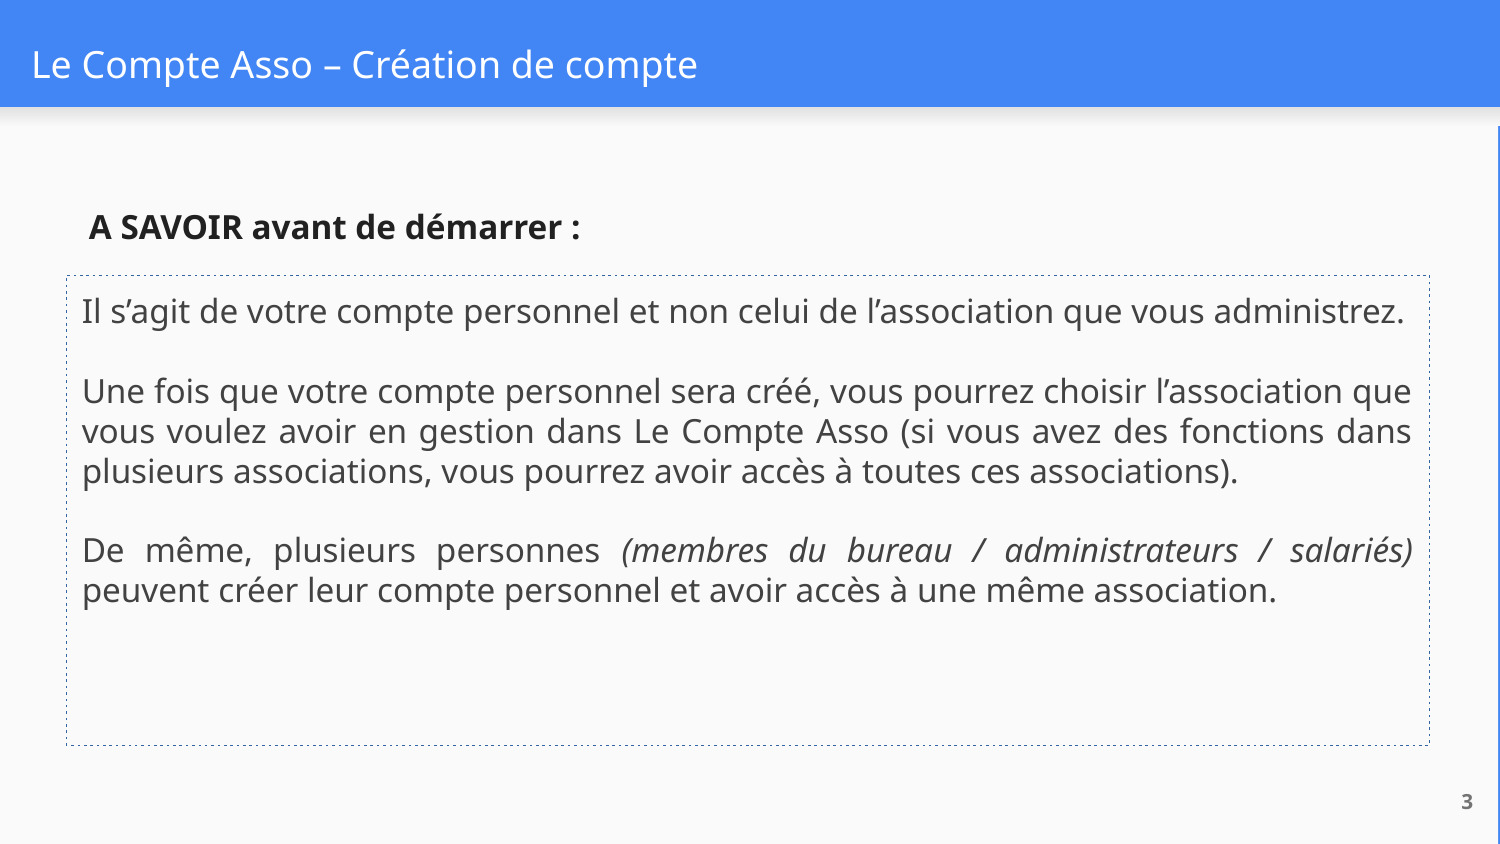

# Le Compte Asso – Création de compte
A SAVOIR avant de démarrer :
Il s’agit de votre compte personnel et non celui de l’association que vous administrez.
Une fois que votre compte personnel sera créé, vous pourrez choisir l’association que vous voulez avoir en gestion dans Le Compte Asso (si vous avez des fonctions dans plusieurs associations, vous pourrez avoir accès à toutes ces associations).
De même, plusieurs personnes (membres du bureau / administrateurs / salariés) peuvent créer leur compte personnel et avoir accès à une même association.